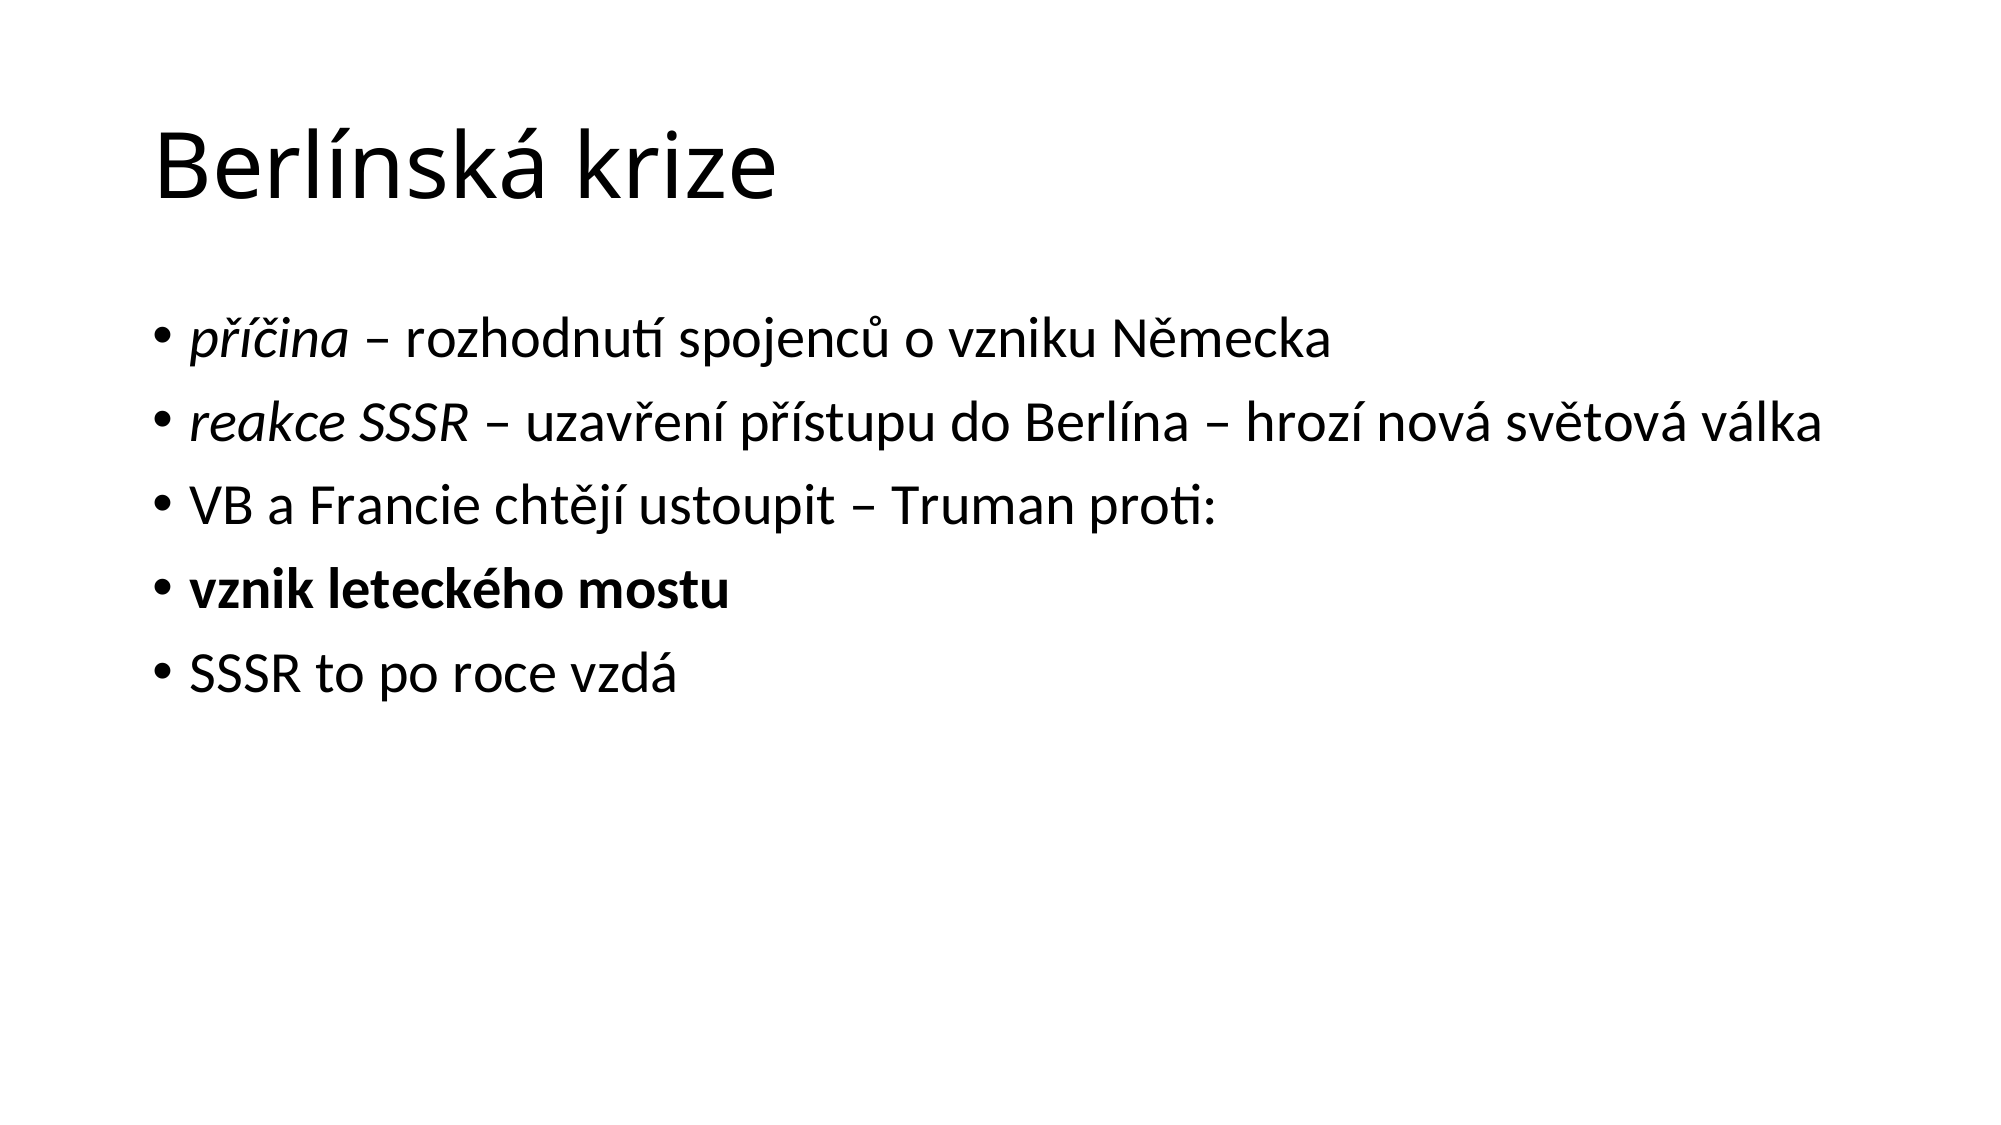

# Berlínská krize
příčina – rozhodnutí spojenců o vzniku Německa
reakce SSSR – uzavření přístupu do Berlína – hrozí nová světová válka
VB a Francie chtějí ustoupit – Truman proti:
vznik leteckého mostu
SSSR to po roce vzdá